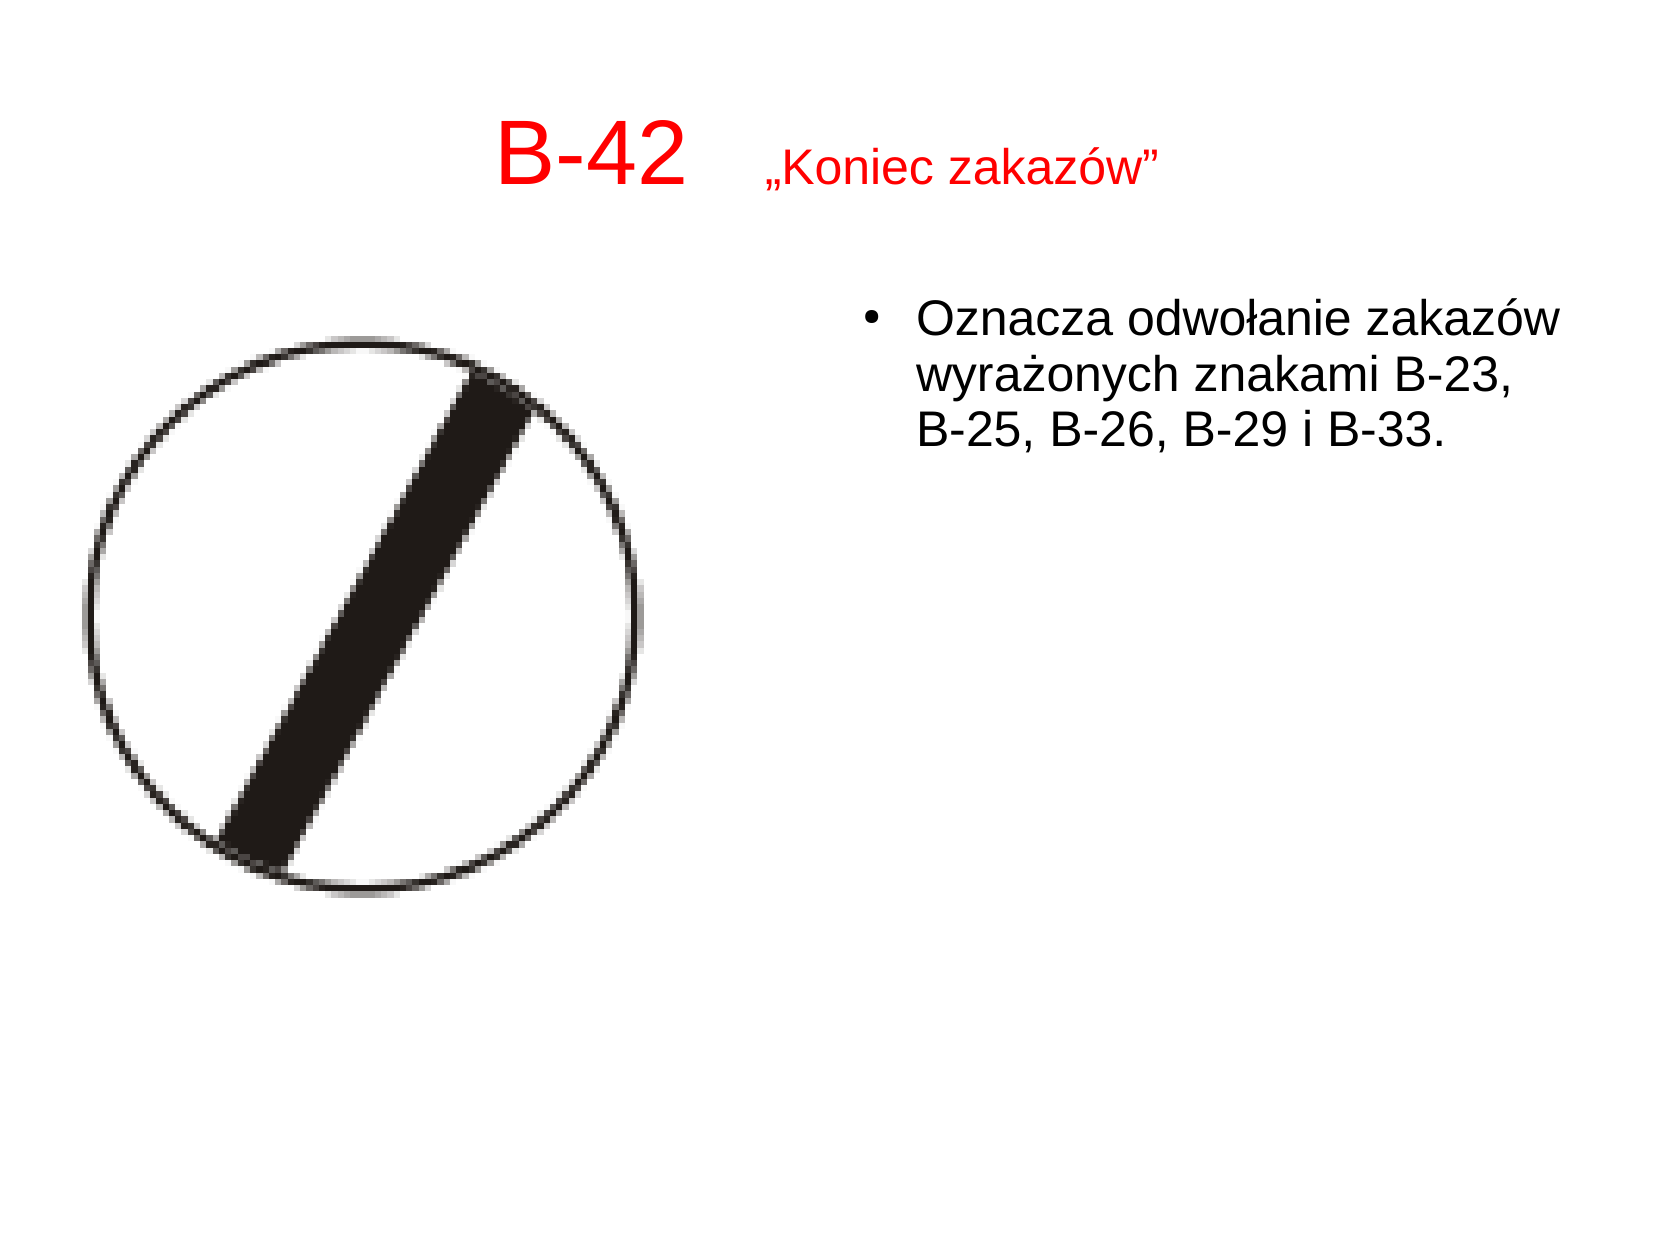

# B-42 „Koniec zakazów”
Oznacza odwołanie zakazów wyrażonych znakami B-23, B-25, B-26, B-29 i B-33.